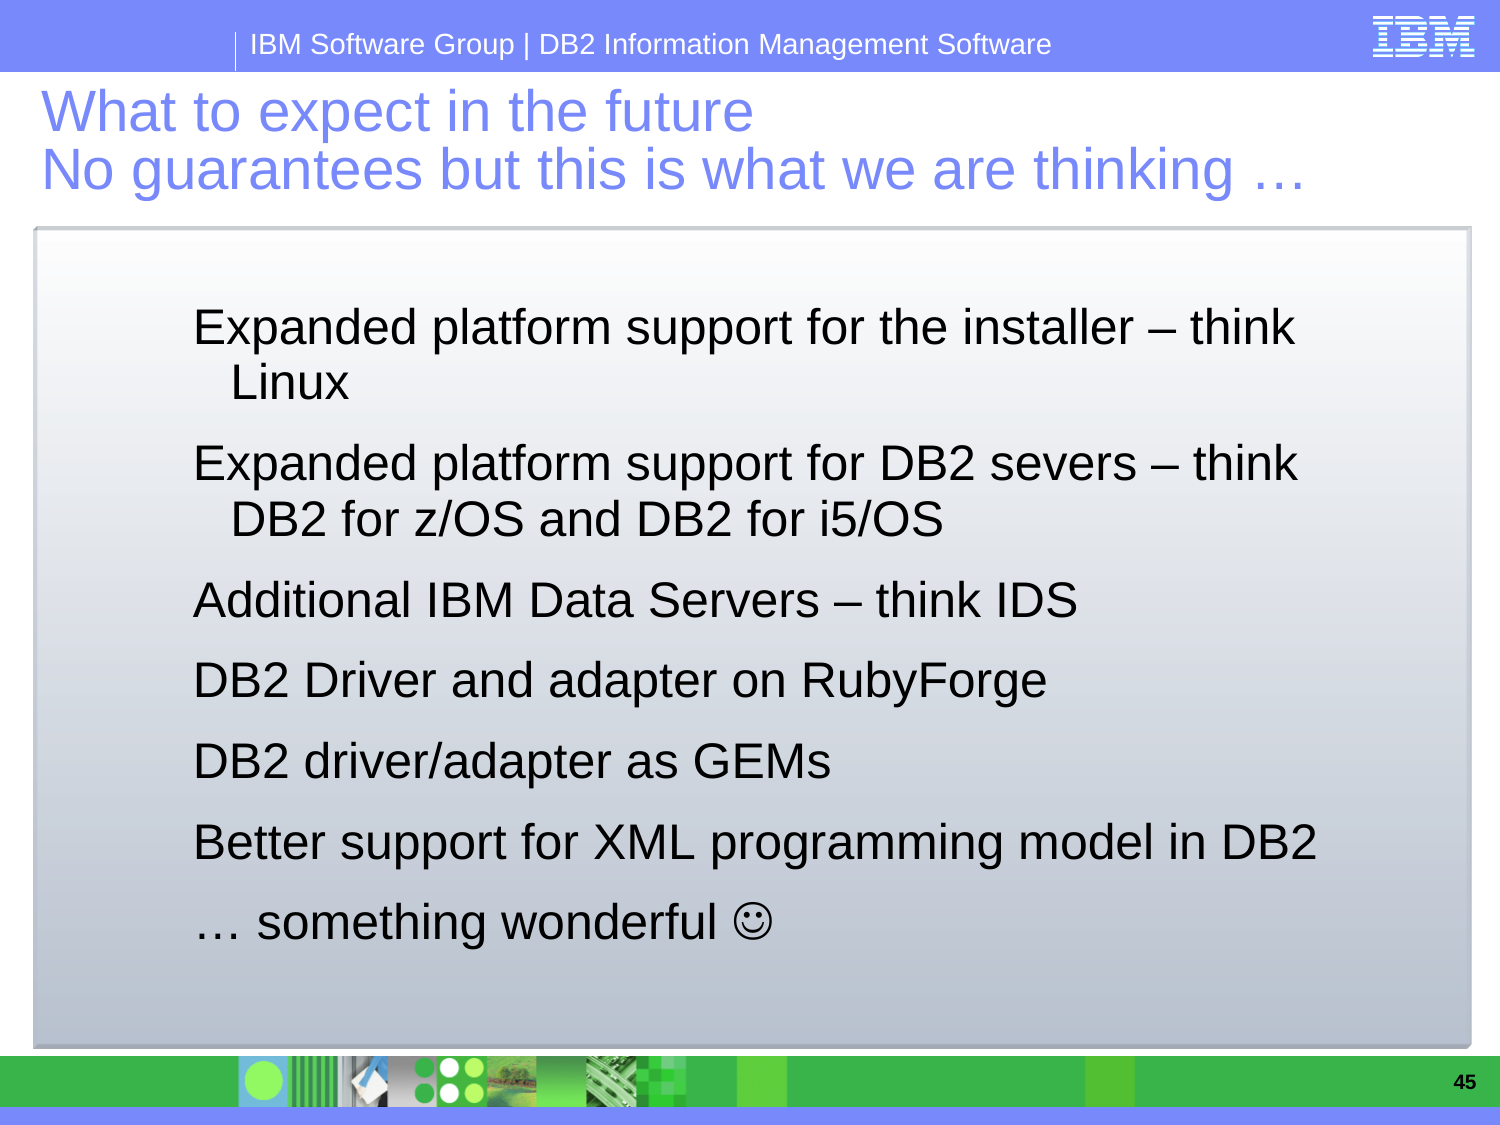

# What to expect in the future No guarantees but this is what we are thinking …
Expanded platform support for the installer – think Linux
Expanded platform support for DB2 severs – think DB2 for z/OS and DB2 for i5/OS
Additional IBM Data Servers – think IDS
DB2 Driver and adapter on RubyForge
DB2 driver/adapter as GEMs
Better support for XML programming model in DB2
… something wonderful 
45